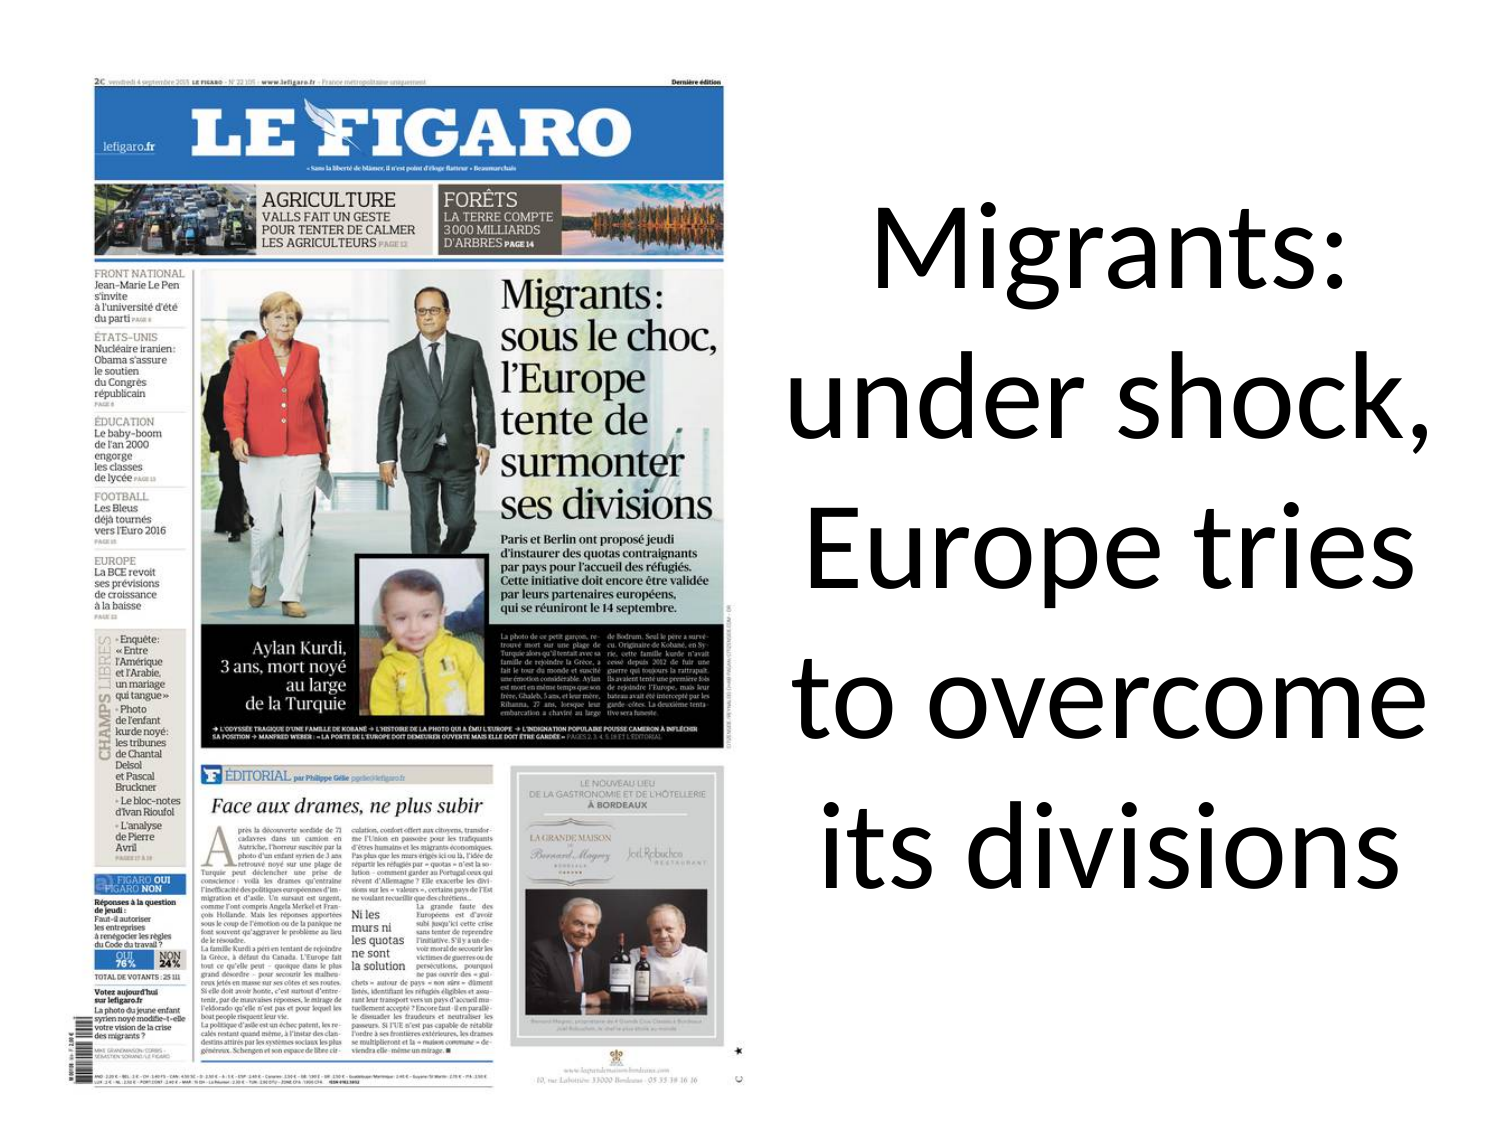

Migrants: under shock, Europe tries to overcome its divisions